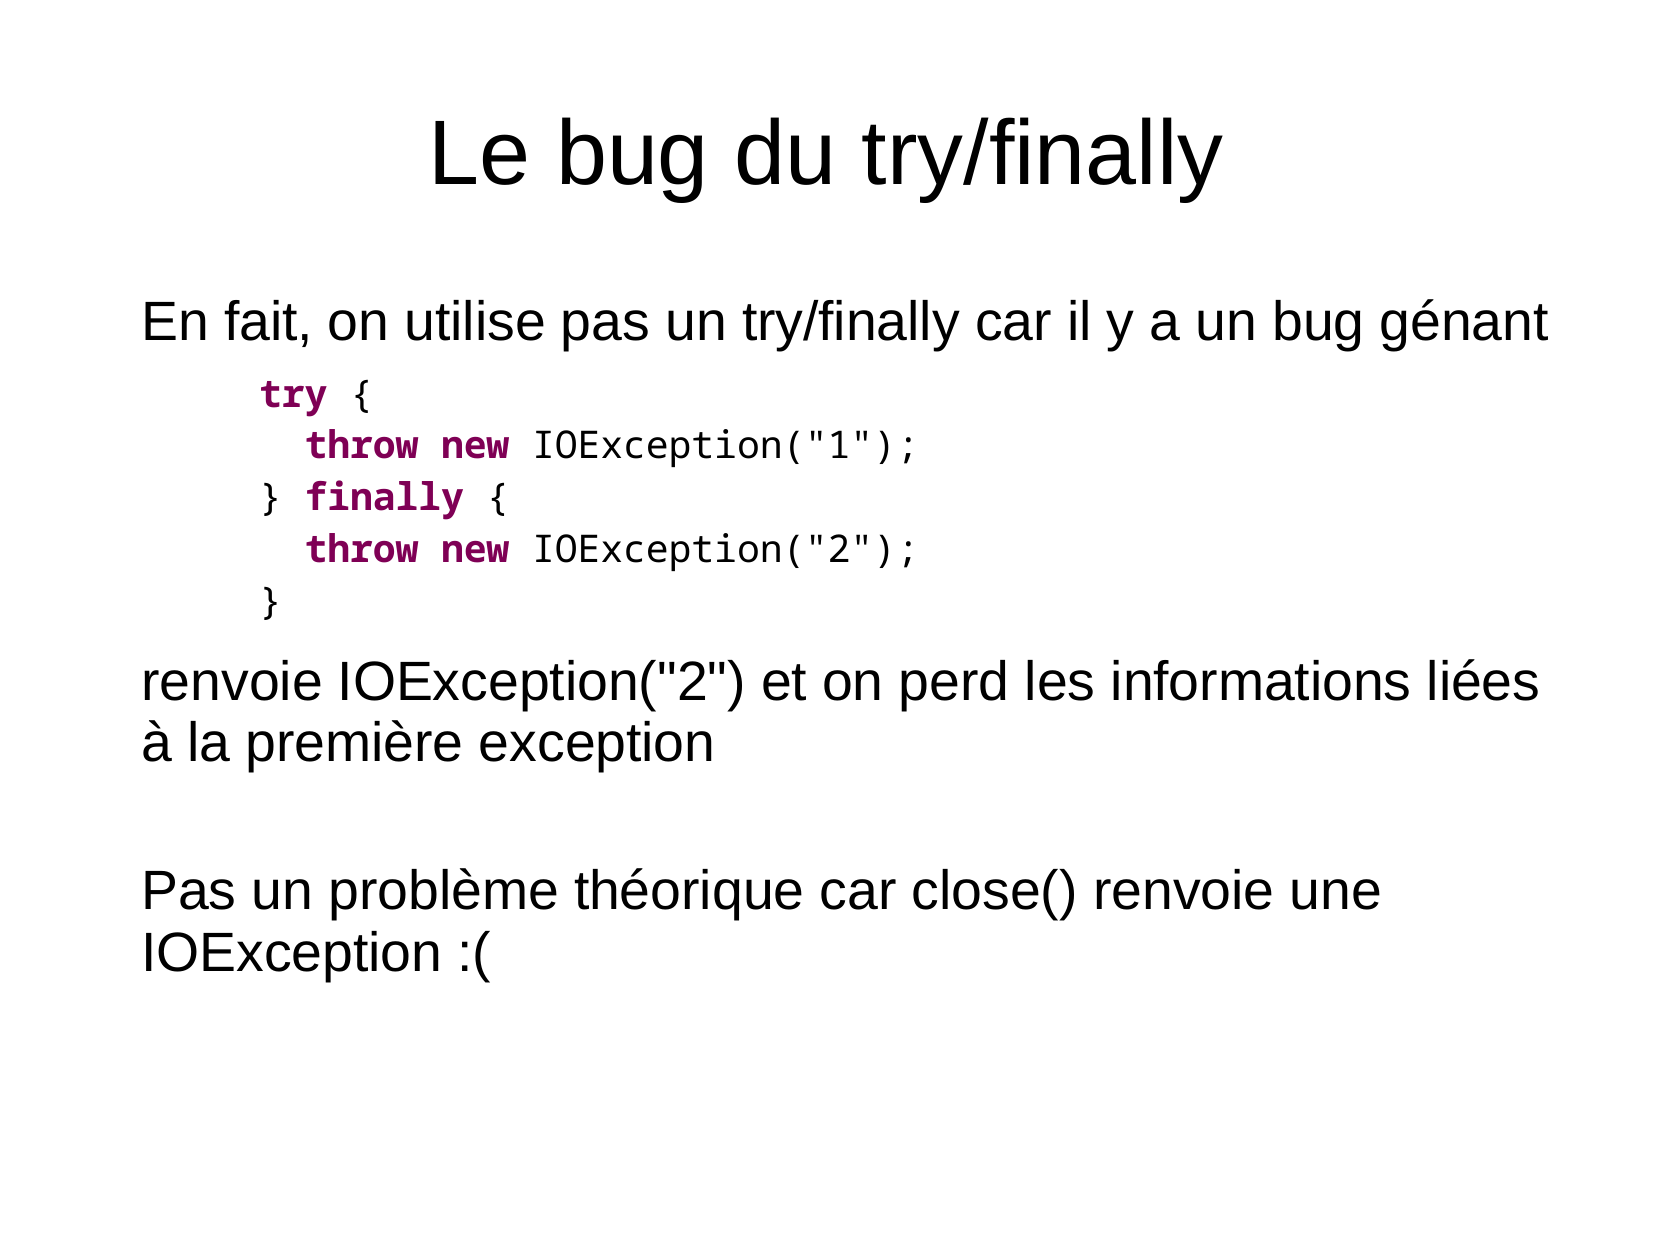

# Le bug du try/finally
En fait, on utilise pas un try/finally car il y a un bug génant
try {
 throw new IOException("1");
} finally {
 throw new IOException("2");
}
renvoie IOException("2") et on perd les informations liées à la première exception
Pas un problème théorique car close() renvoie une IOException :(